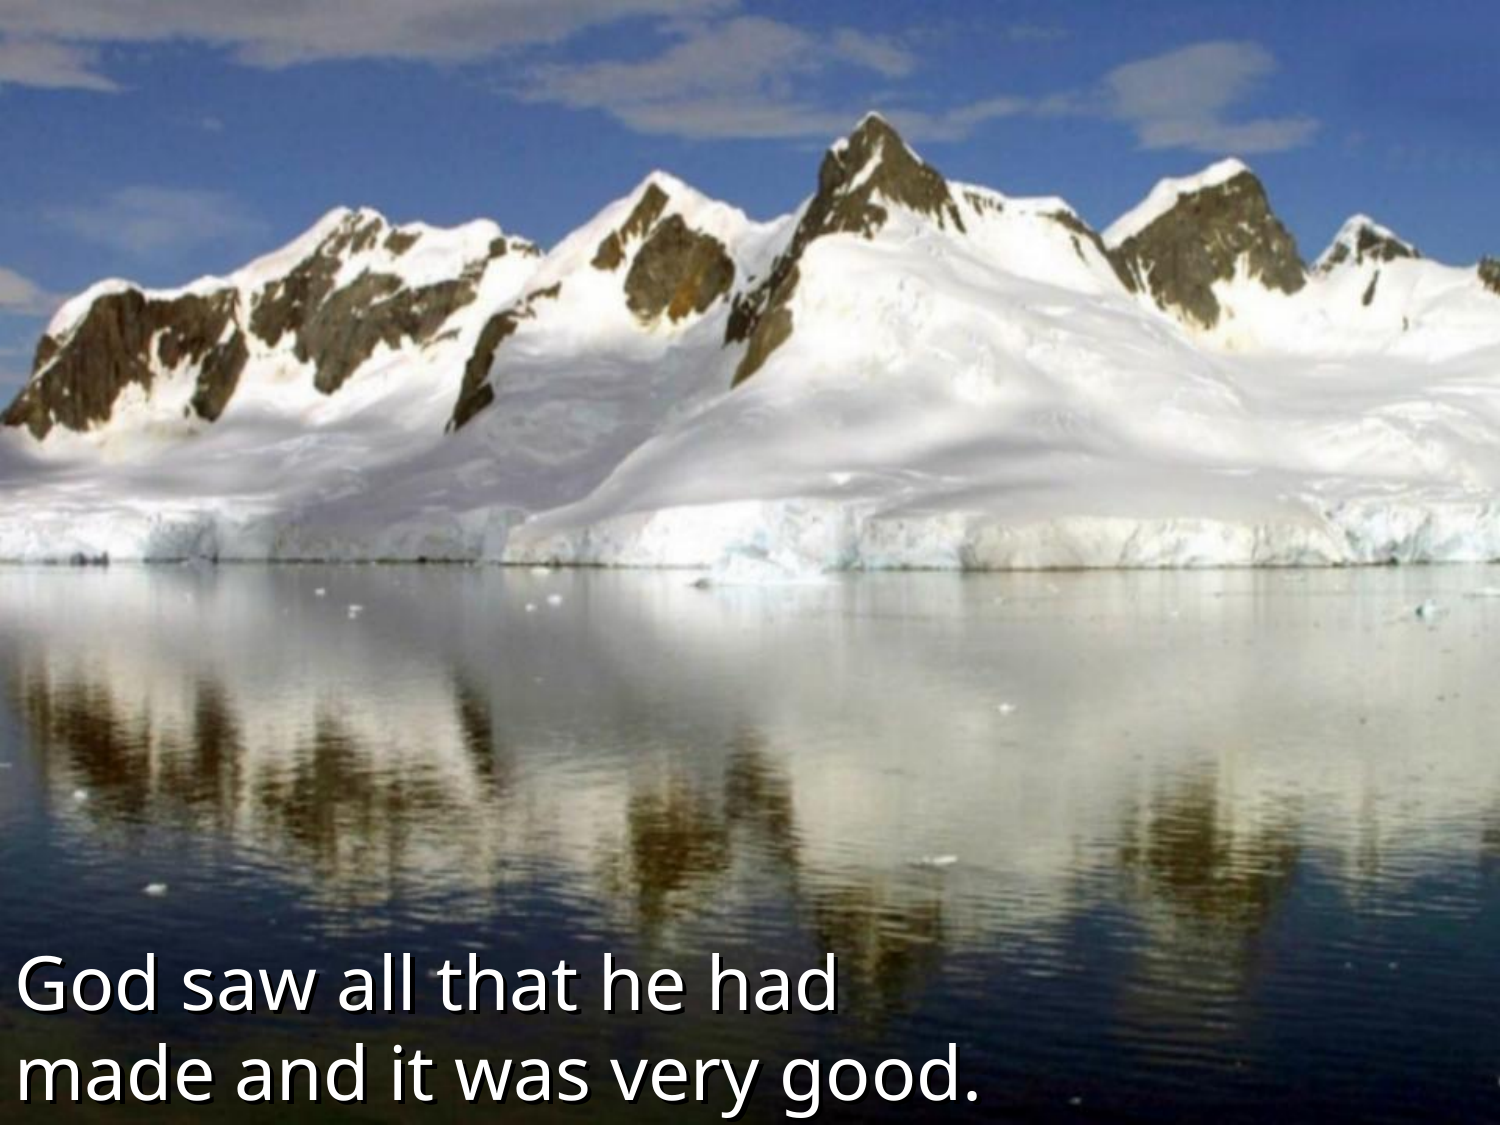

God saw all that he had made and it was very good.